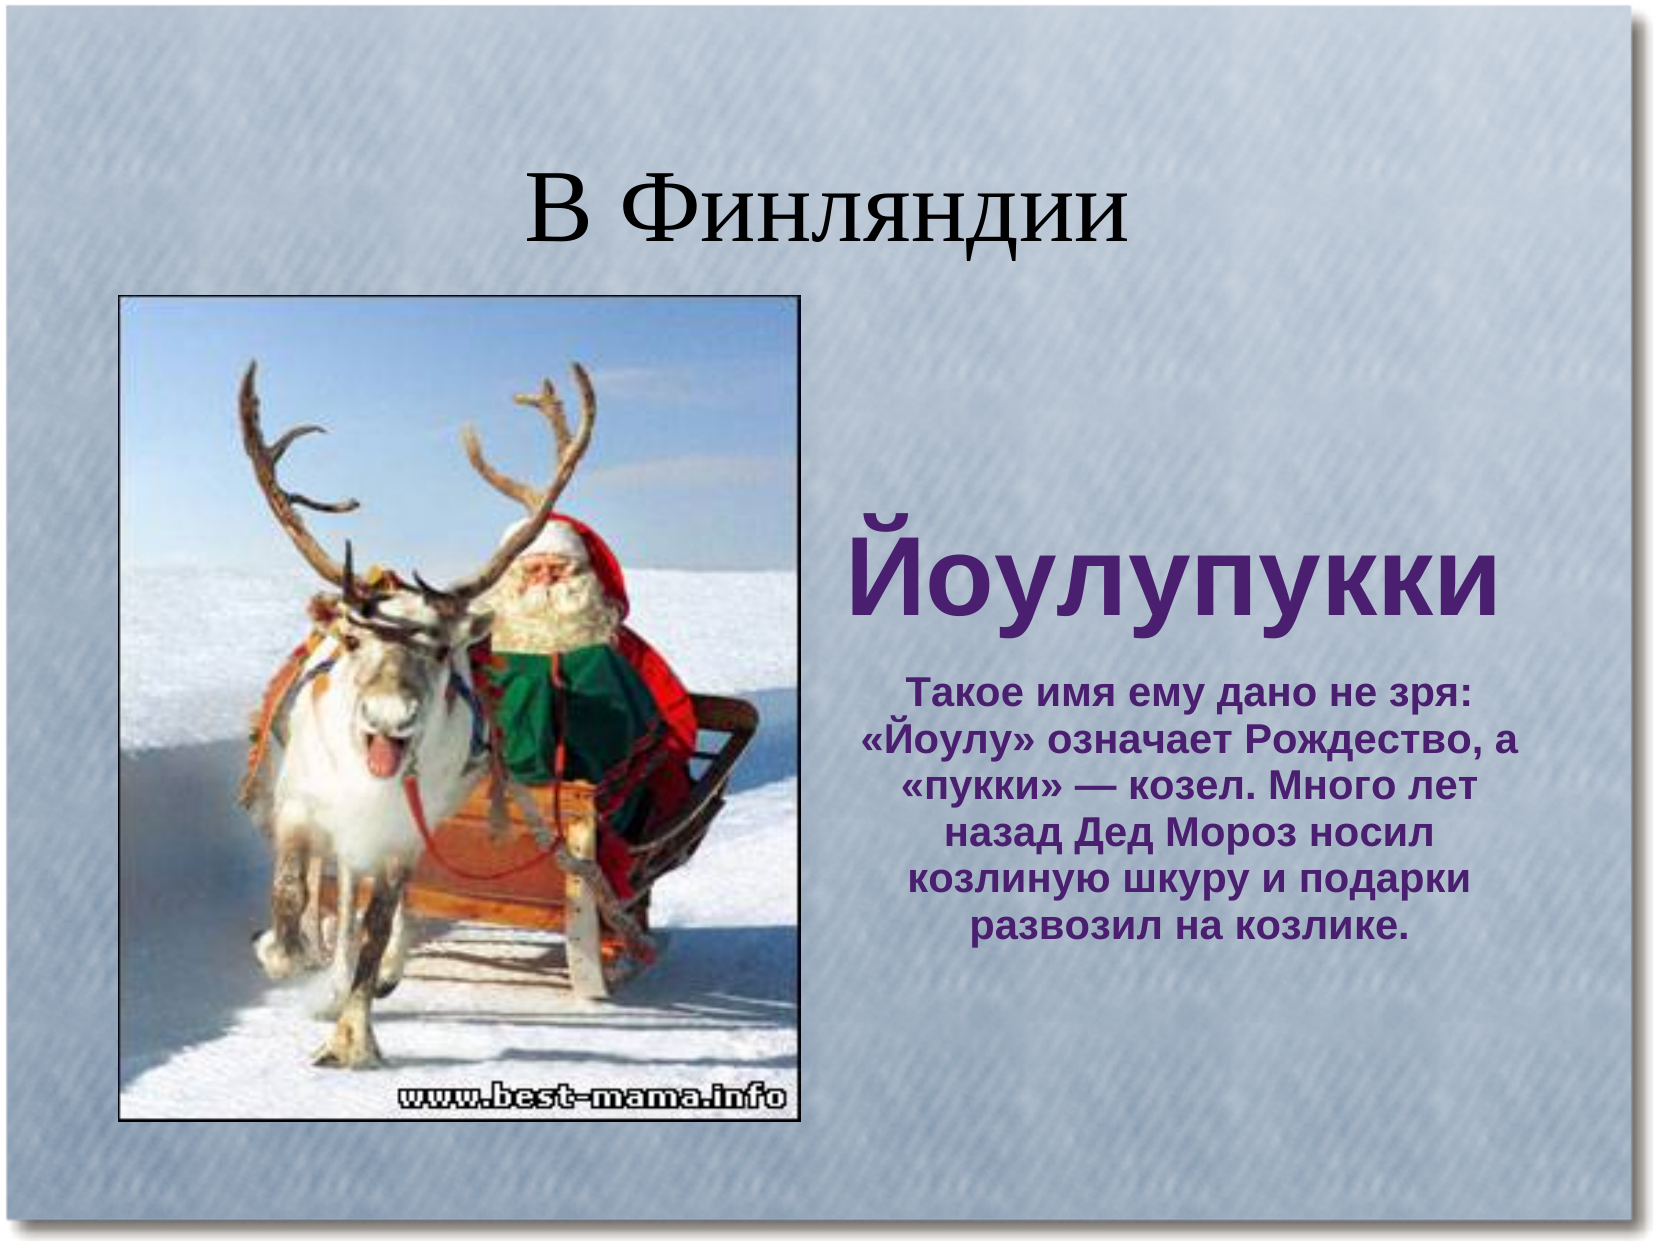

# В Финляндии
Йоулупукки
Такое имя ему дано не зря: «Йоулу» означает Рождество, а «пукки» — козел. Много лет назад Дед Мороз носил козлиную шкуру и подарки развозил на козлике.